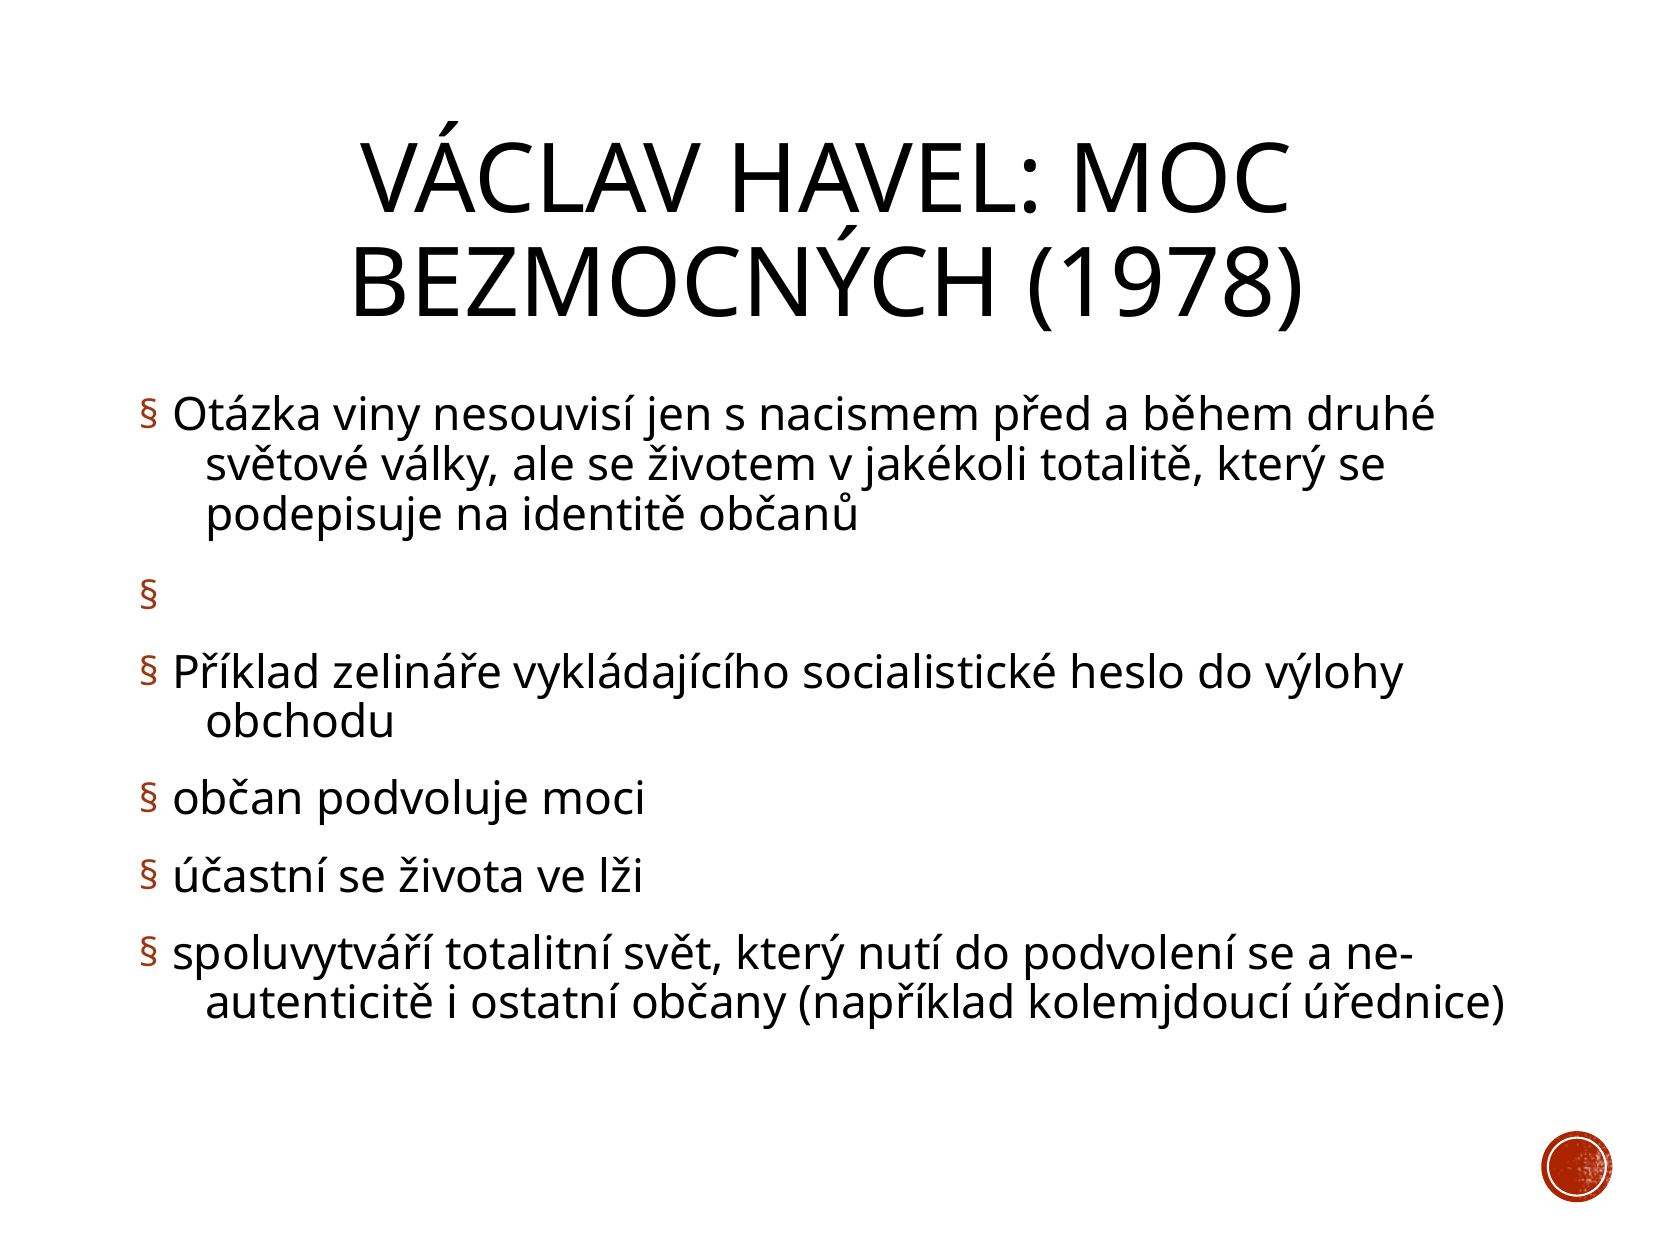

# Václav Havel: Moc bezmocných (1978)
Otázka viny nesouvisí jen s nacismem před a během druhé světové války, ale se životem v jakékoli totalitě, který se podepisuje na identitě občanů
Příklad zelináře vykládajícího socialistické heslo do výlohy obchodu
občan podvoluje moci
účastní se života ve lži
spoluvytváří totalitní svět, který nutí do podvolení se a ne-autenticitě i ostatní občany (například kolemjdoucí úřednice)